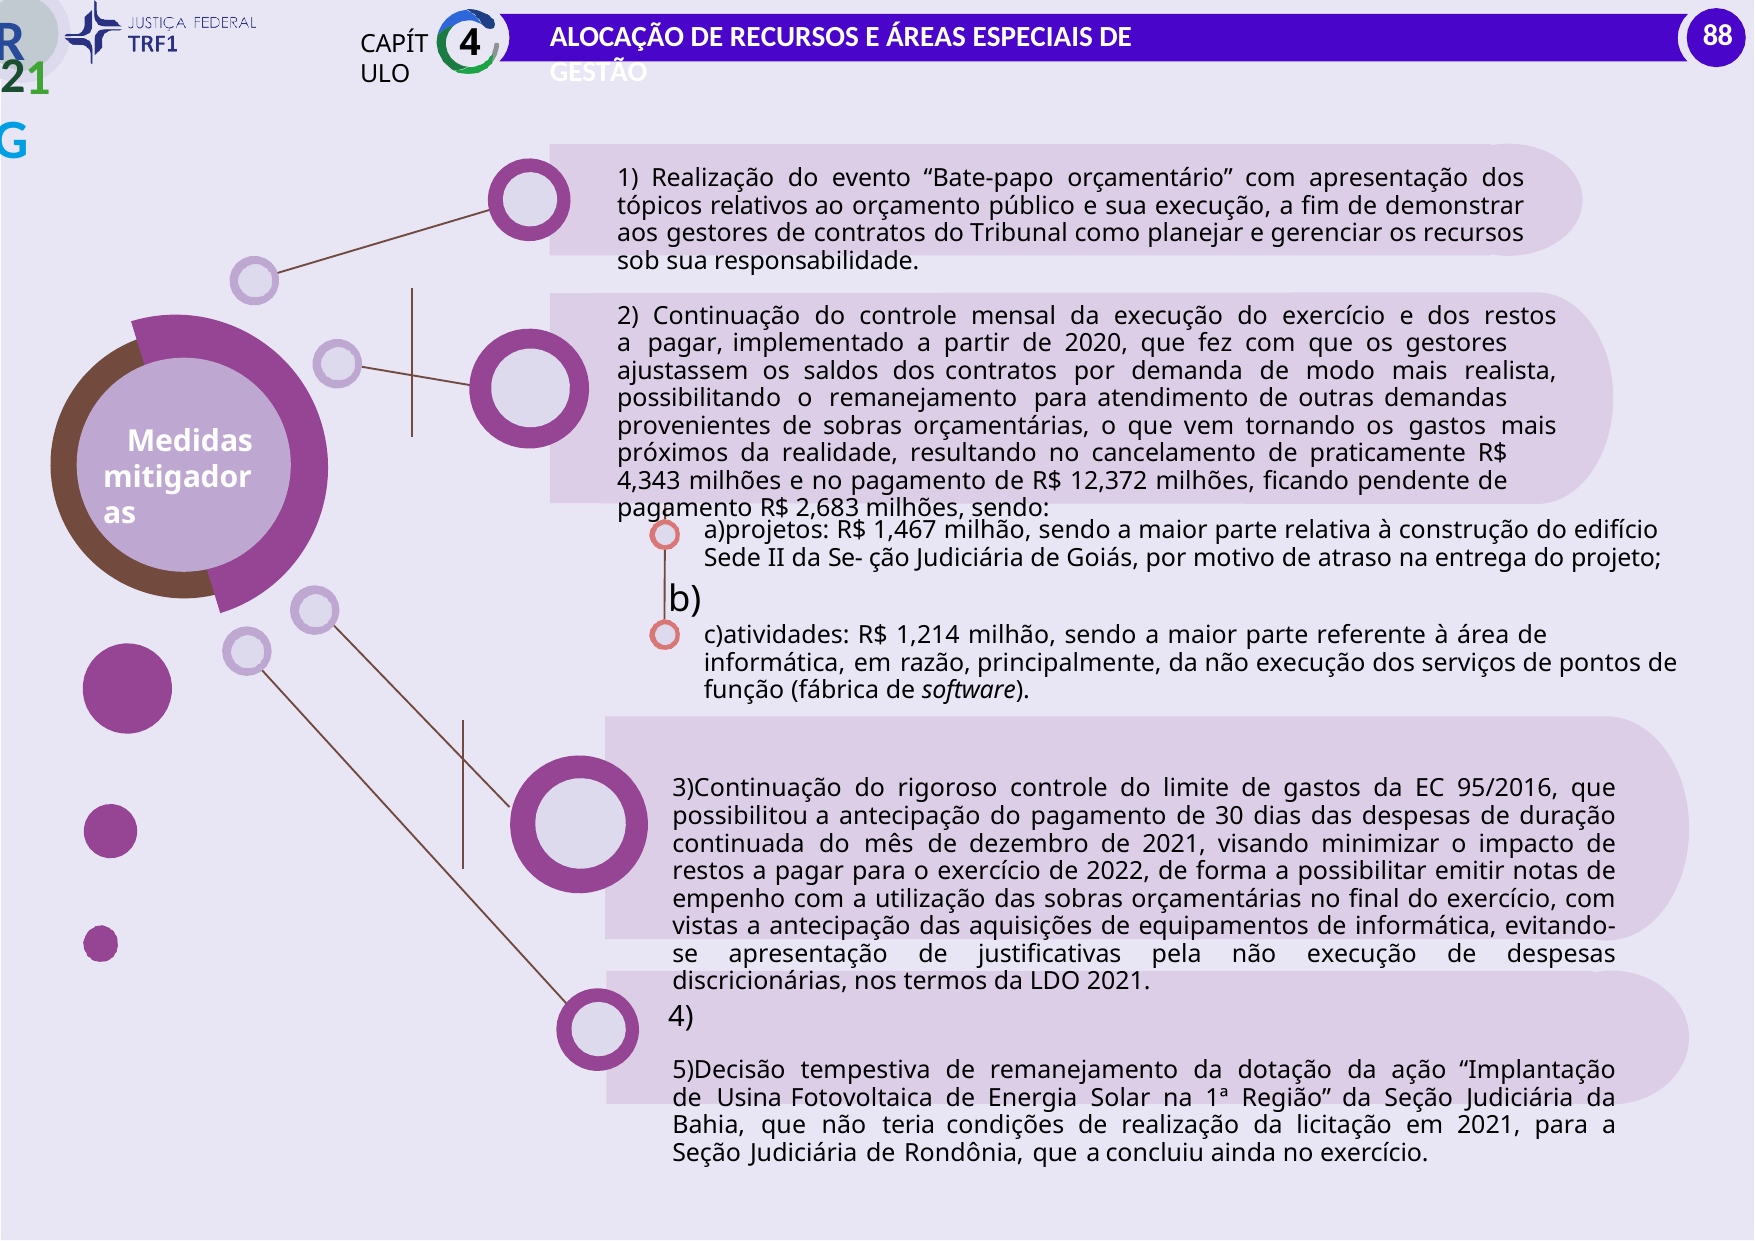

RG
88
21
ALOCAÇÃO DE RECURSOS E ÁREAS ESPECIAIS DE GESTÃO
4
CAPÍTULO
1) Realização do evento “Bate-papo orçamentário” com apresentação dos tópicos relativos ao orçamento público e sua execução, a fim de demonstrar aos gestores de contratos do Tribunal como planejar e gerenciar os recursos sob sua responsabilidade.
2) Continuação do controle mensal da execução do exercício e dos restos a pagar, implementado a partir de 2020, que fez com que os gestores ajustassem os saldos dos contratos por demanda de modo mais realista, possibilitando o remanejamento para atendimento de outras demandas provenientes de sobras orçamentárias, o que vem tornando os gastos mais próximos da realidade, resultando no cancelamento de praticamente R$ 4,343 milhões e no pagamento de R$ 12,372 milhões, ficando pendente de pagamento R$ 2,683 milhões, sendo:
Medidas mitigadoras
projetos: R$ 1,467 milhão, sendo a maior parte relativa à construção do edifício Sede II da Se- ção Judiciária de Goiás, por motivo de atraso na entrega do projeto;
atividades: R$ 1,214 milhão, sendo a maior parte referente à área de informática, em razão, principalmente, da não execução dos serviços de pontos de função (fábrica de software).
Continuação do rigoroso controle do limite de gastos da EC 95/2016, que possibilitou a antecipação do pagamento de 30 dias das despesas de duração continuada do mês de dezembro de 2021, visando minimizar o impacto de restos a pagar para o exercício de 2022, de forma a possibilitar emitir notas de empenho com a utilização das sobras orçamentárias no final do exercício, com vistas a antecipação das aquisições de equipamentos de informática, evitando-se apresentação de justificativas pela não execução de despesas discricionárias, nos termos da LDO 2021.
Decisão tempestiva de remanejamento da dotação da ação “Implantação de Usina Fotovoltaica de Energia Solar na 1ª Região” da Seção Judiciária da Bahia, que não teria condições de realização da licitação em 2021, para a Seção Judiciária de Rondônia, que a concluiu ainda no exercício.